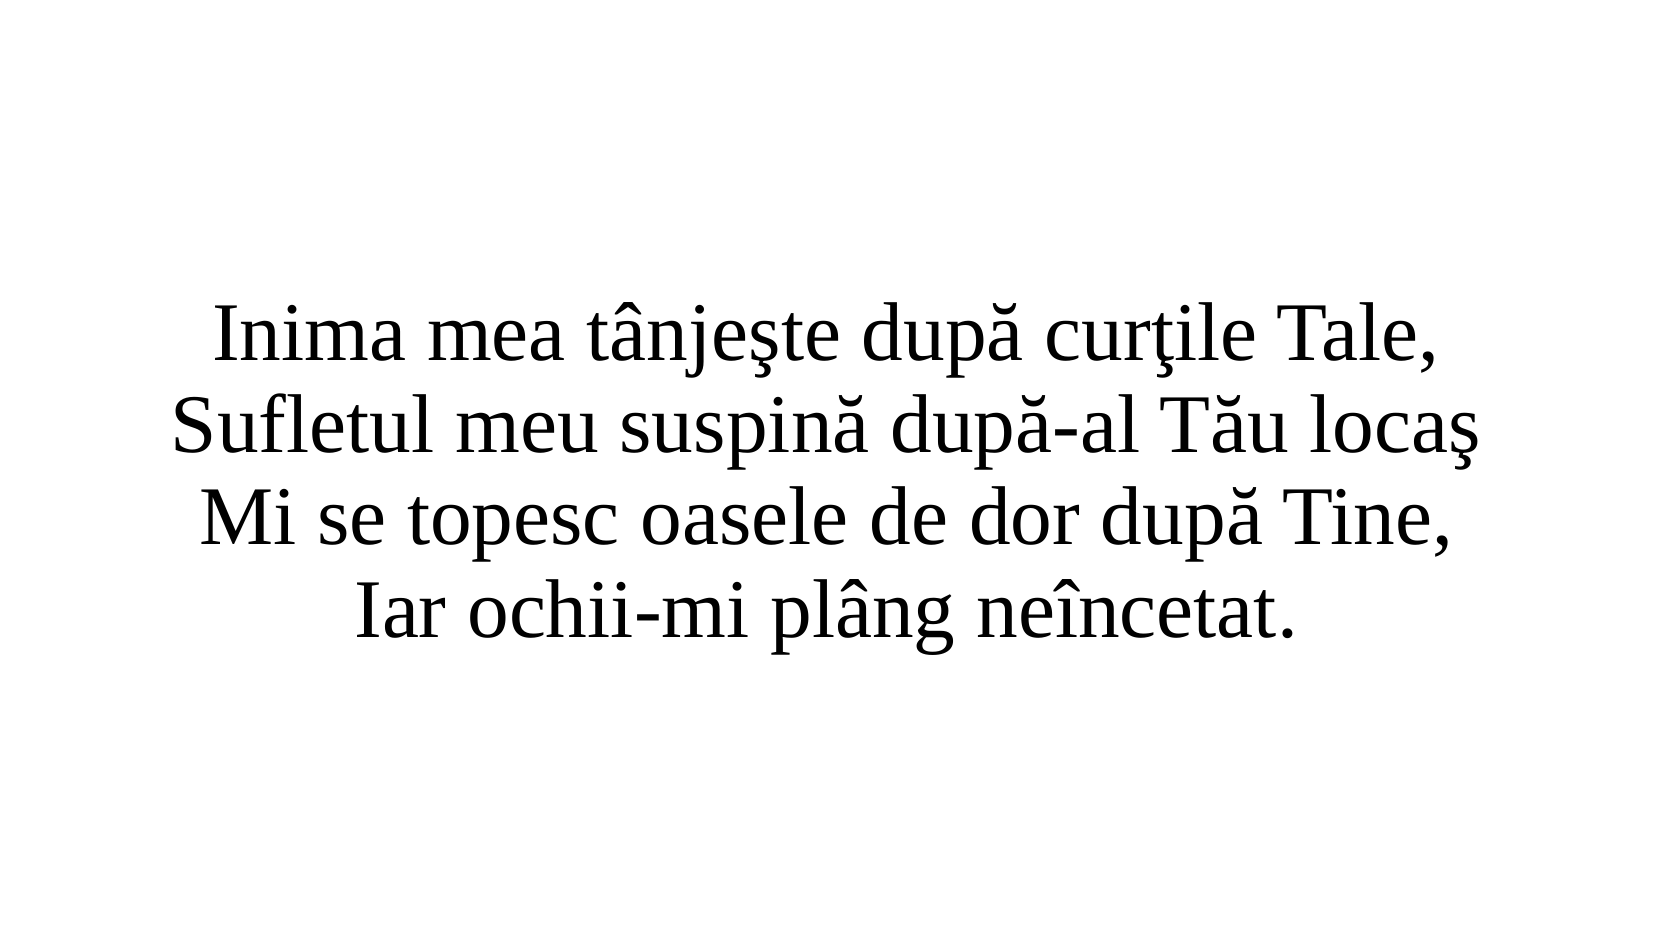

# Inima mea tânjeşte după curţile Tale, Sufletul meu suspină după-al Tău locaş Mi se topesc oasele de dor după Tine, Iar ochii-mi plâng neîncetat.